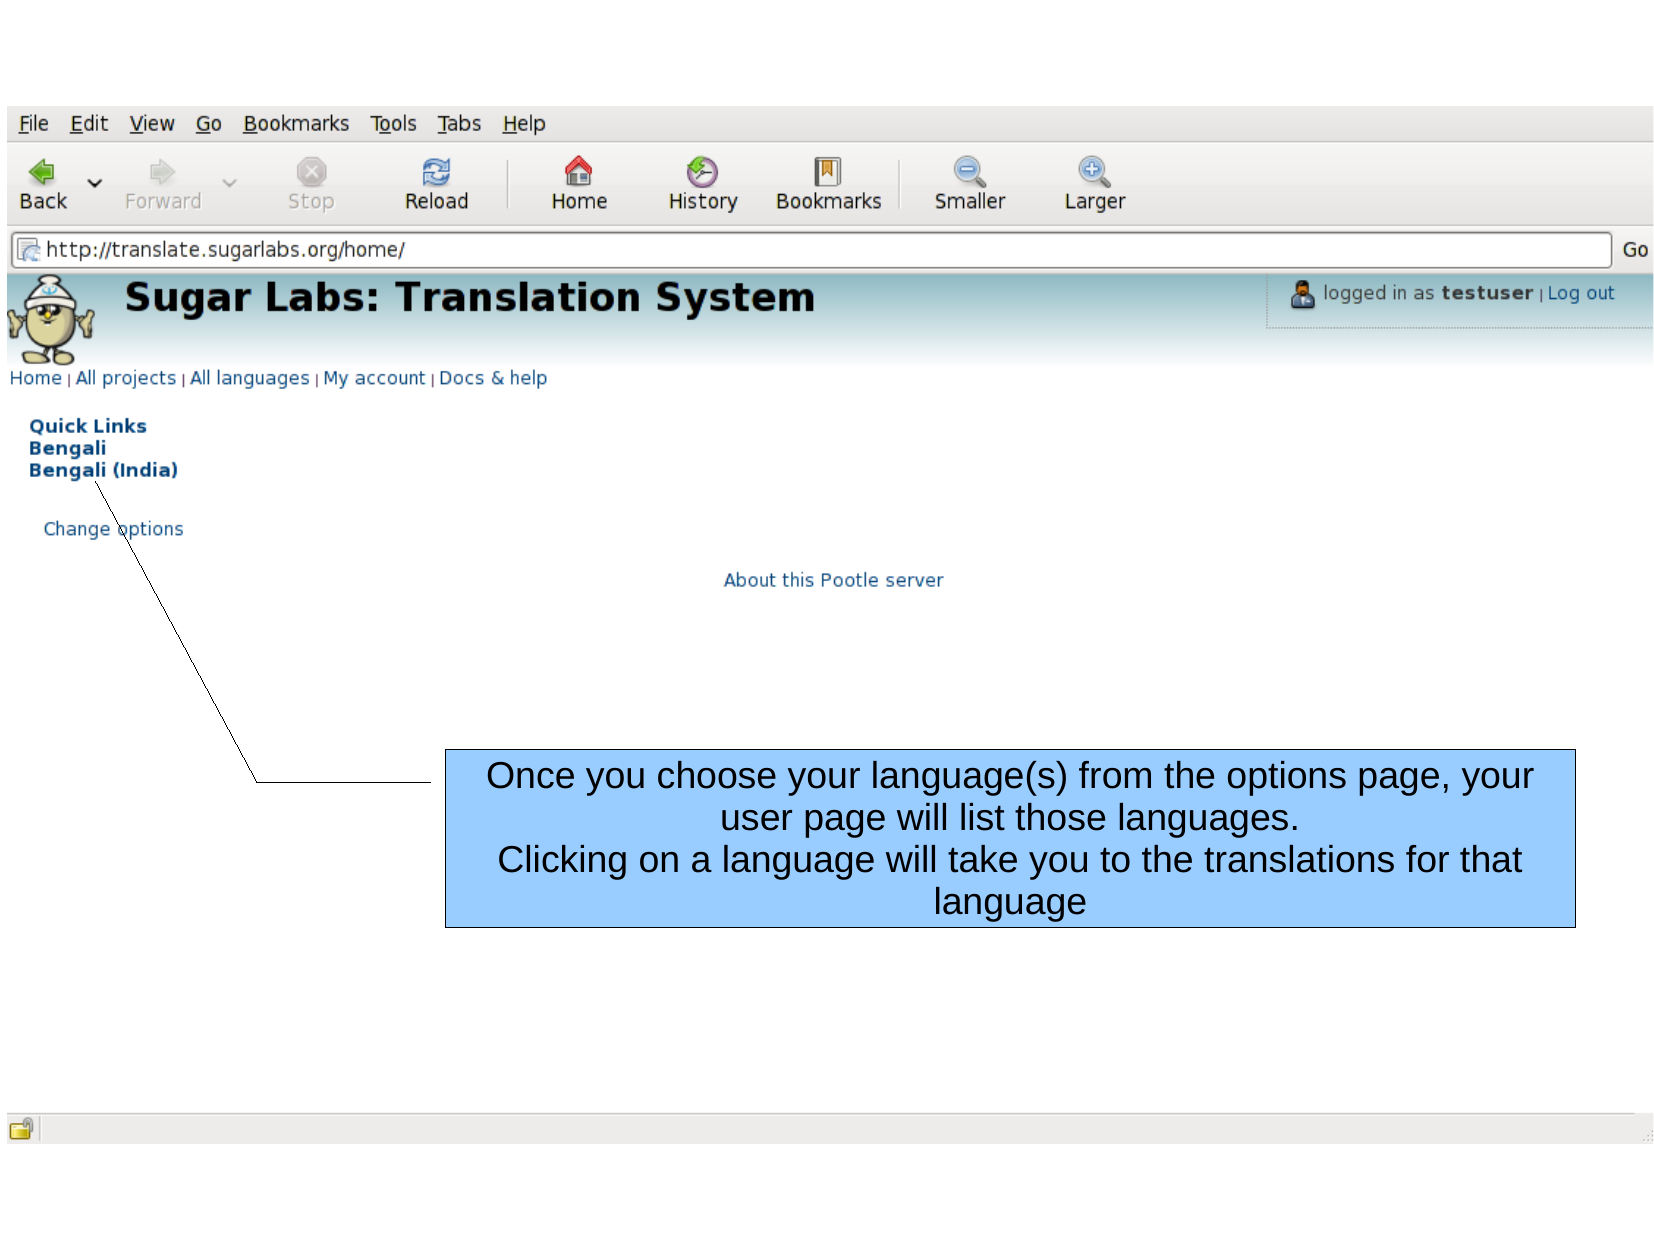

Once you choose your language(s) from the options page, your user page will list those languages.
Clicking on a language will take you to the translations for that language